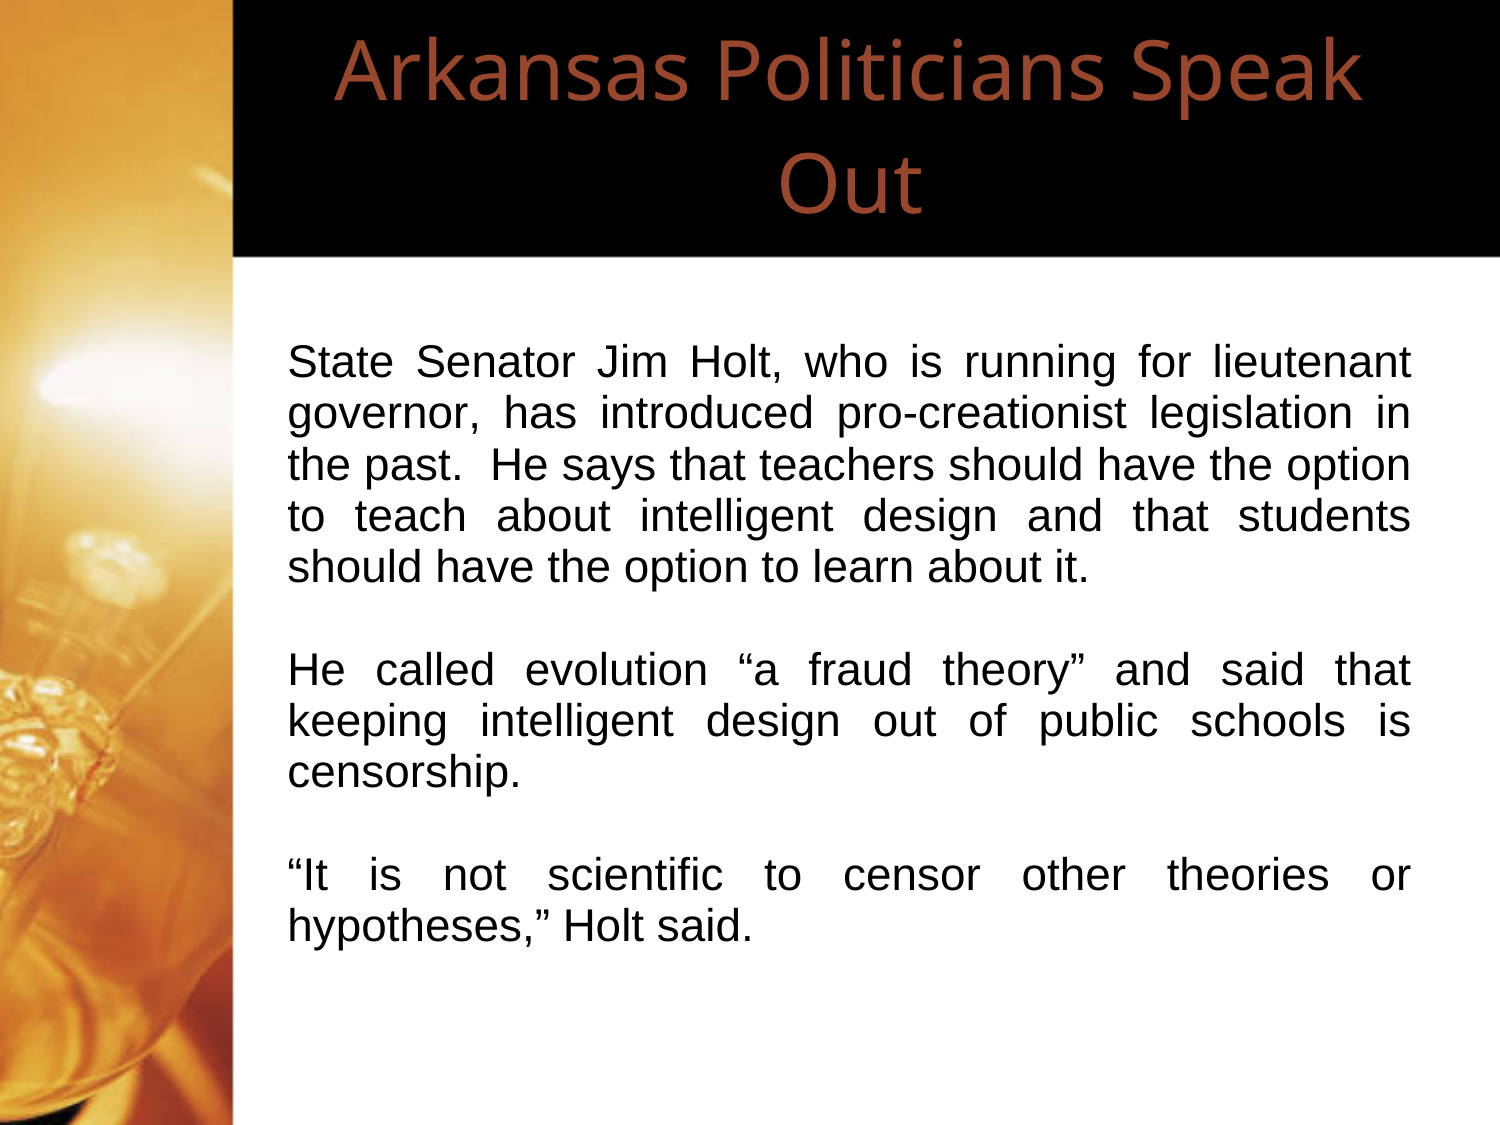

# Arkansas Politicians Speak Out
State Senator Jim Holt, who is running for lieutenant governor, has introduced pro-creationist legislation in the past. He says that teachers should have the option to teach about intelligent design and that students should have the option to learn about it.
He called evolution “a fraud theory” and said that keeping intelligent design out of public schools is censorship.
“It is not scientific to censor other theories or hypotheses,” Holt said.